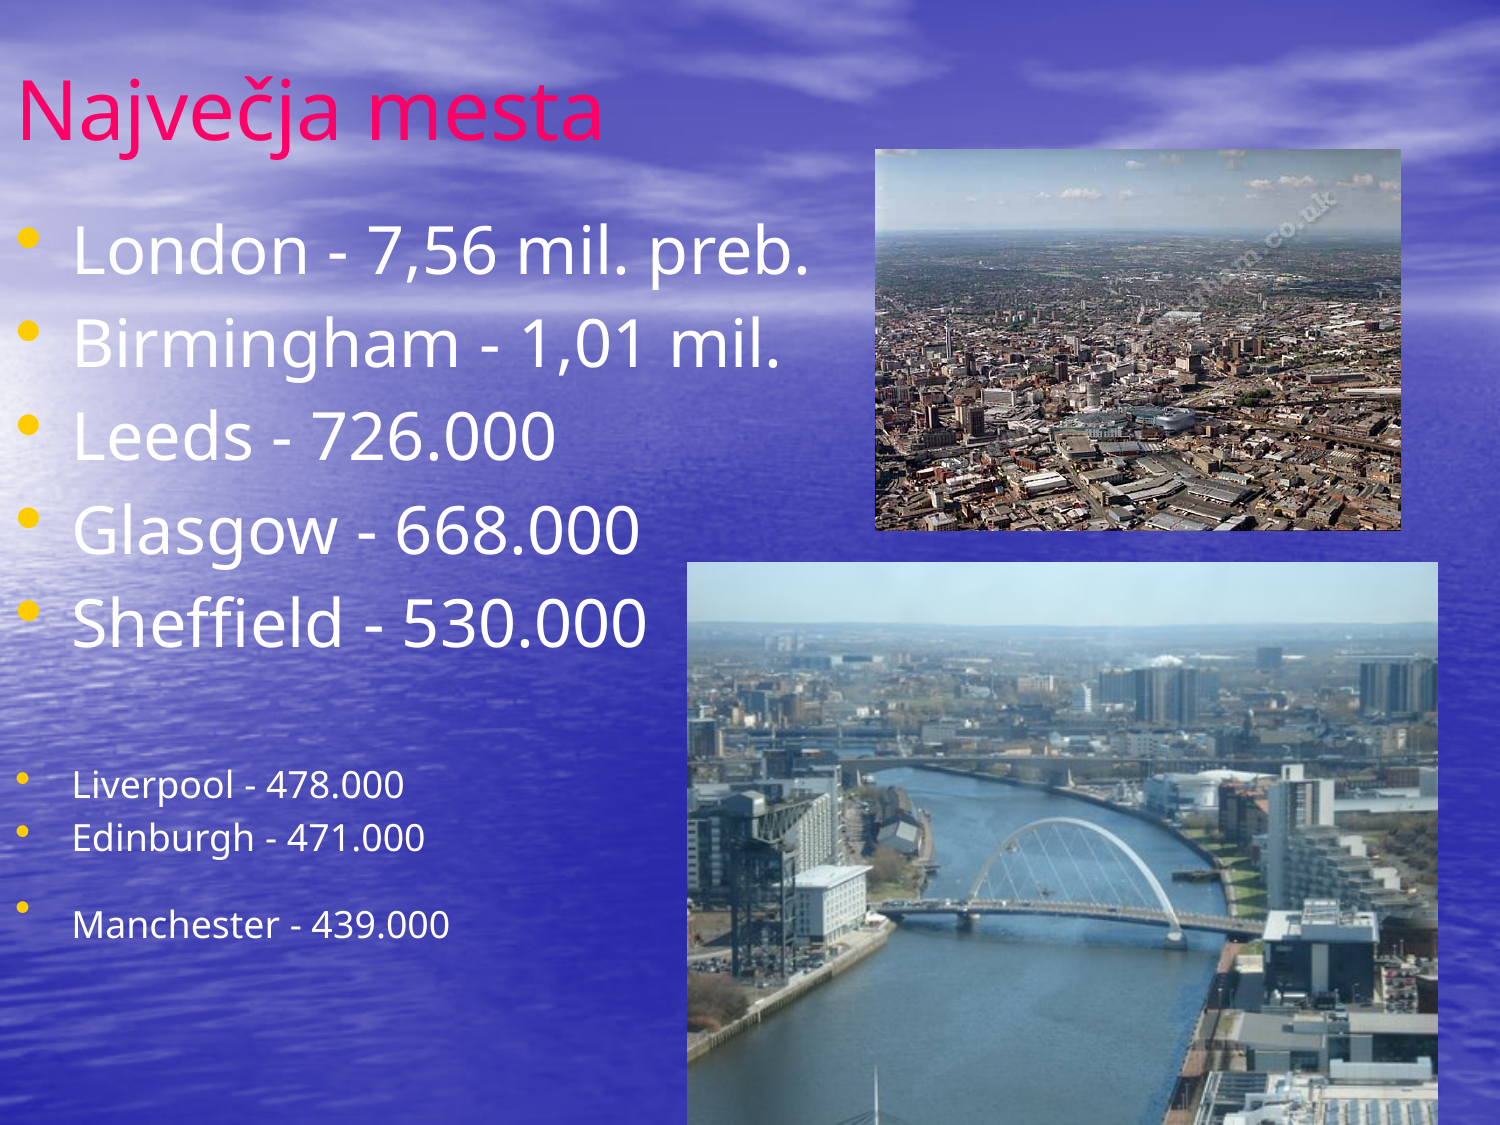

# Največja mesta
London - 7,56 mil. preb.
Birmingham - 1,01 mil.
Leeds - 726.000
Glasgow - 668.000
Sheffield - 530.000
Liverpool - 478.000
Edinburgh - 471.000
Manchester - 439.000